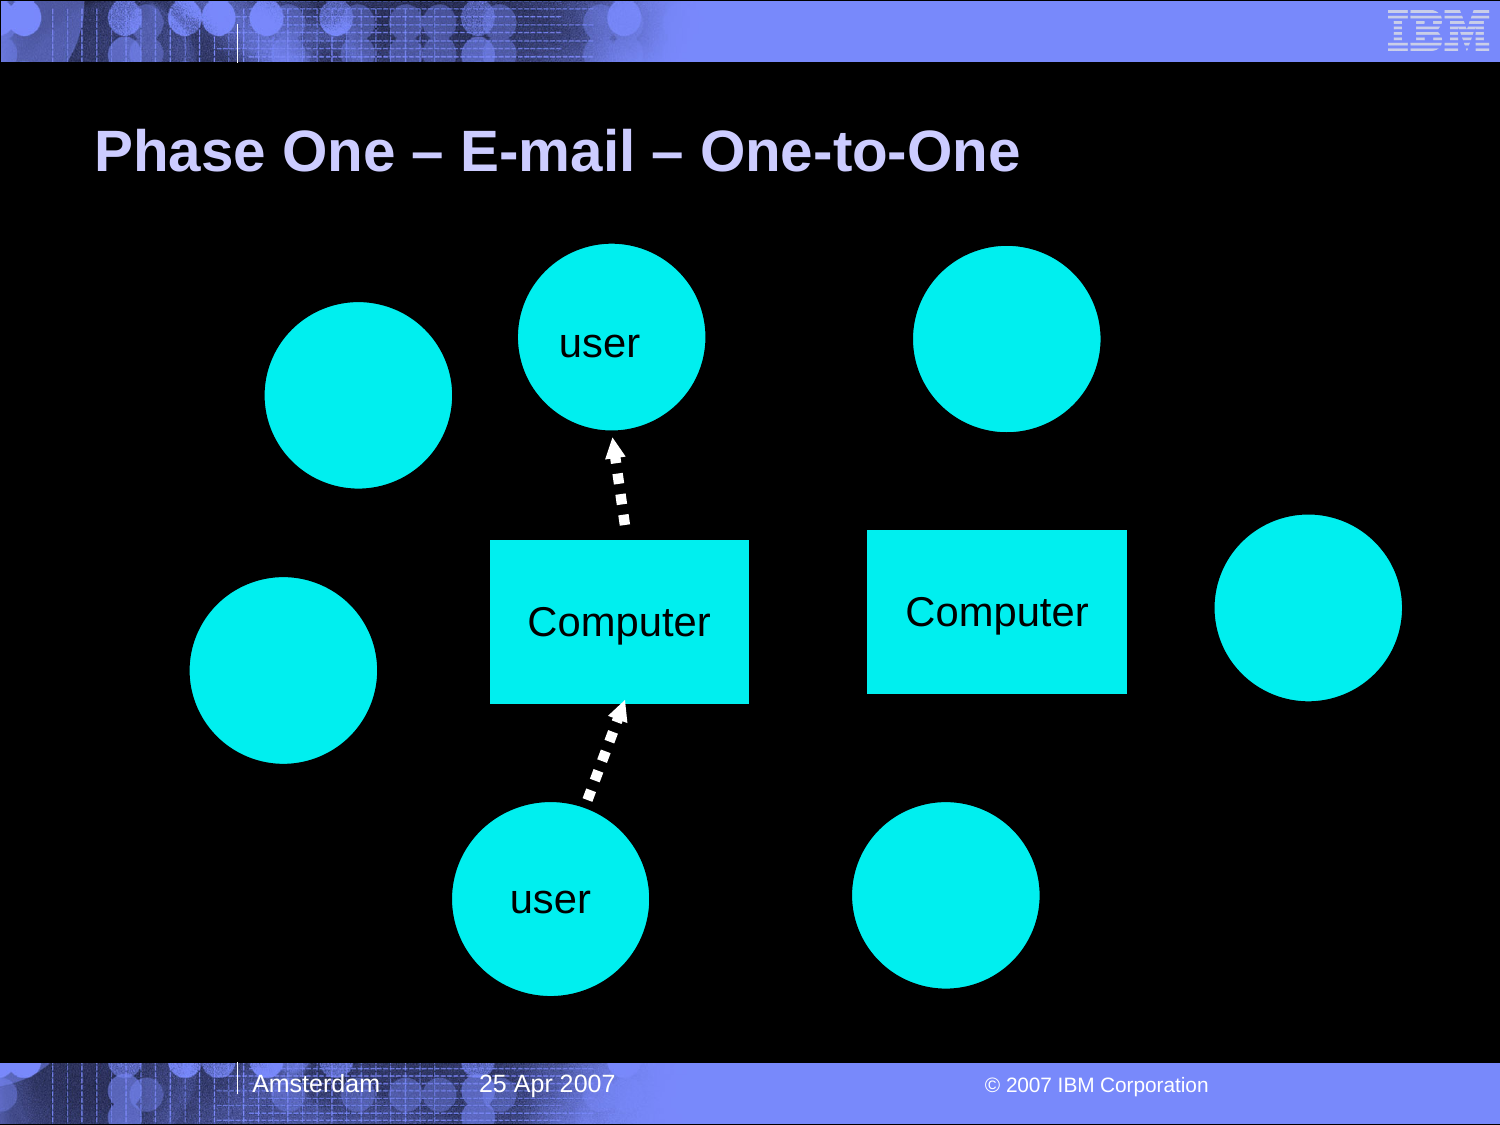

# Phase One – E-mail – One-to-One
user
Computer
Computer
user